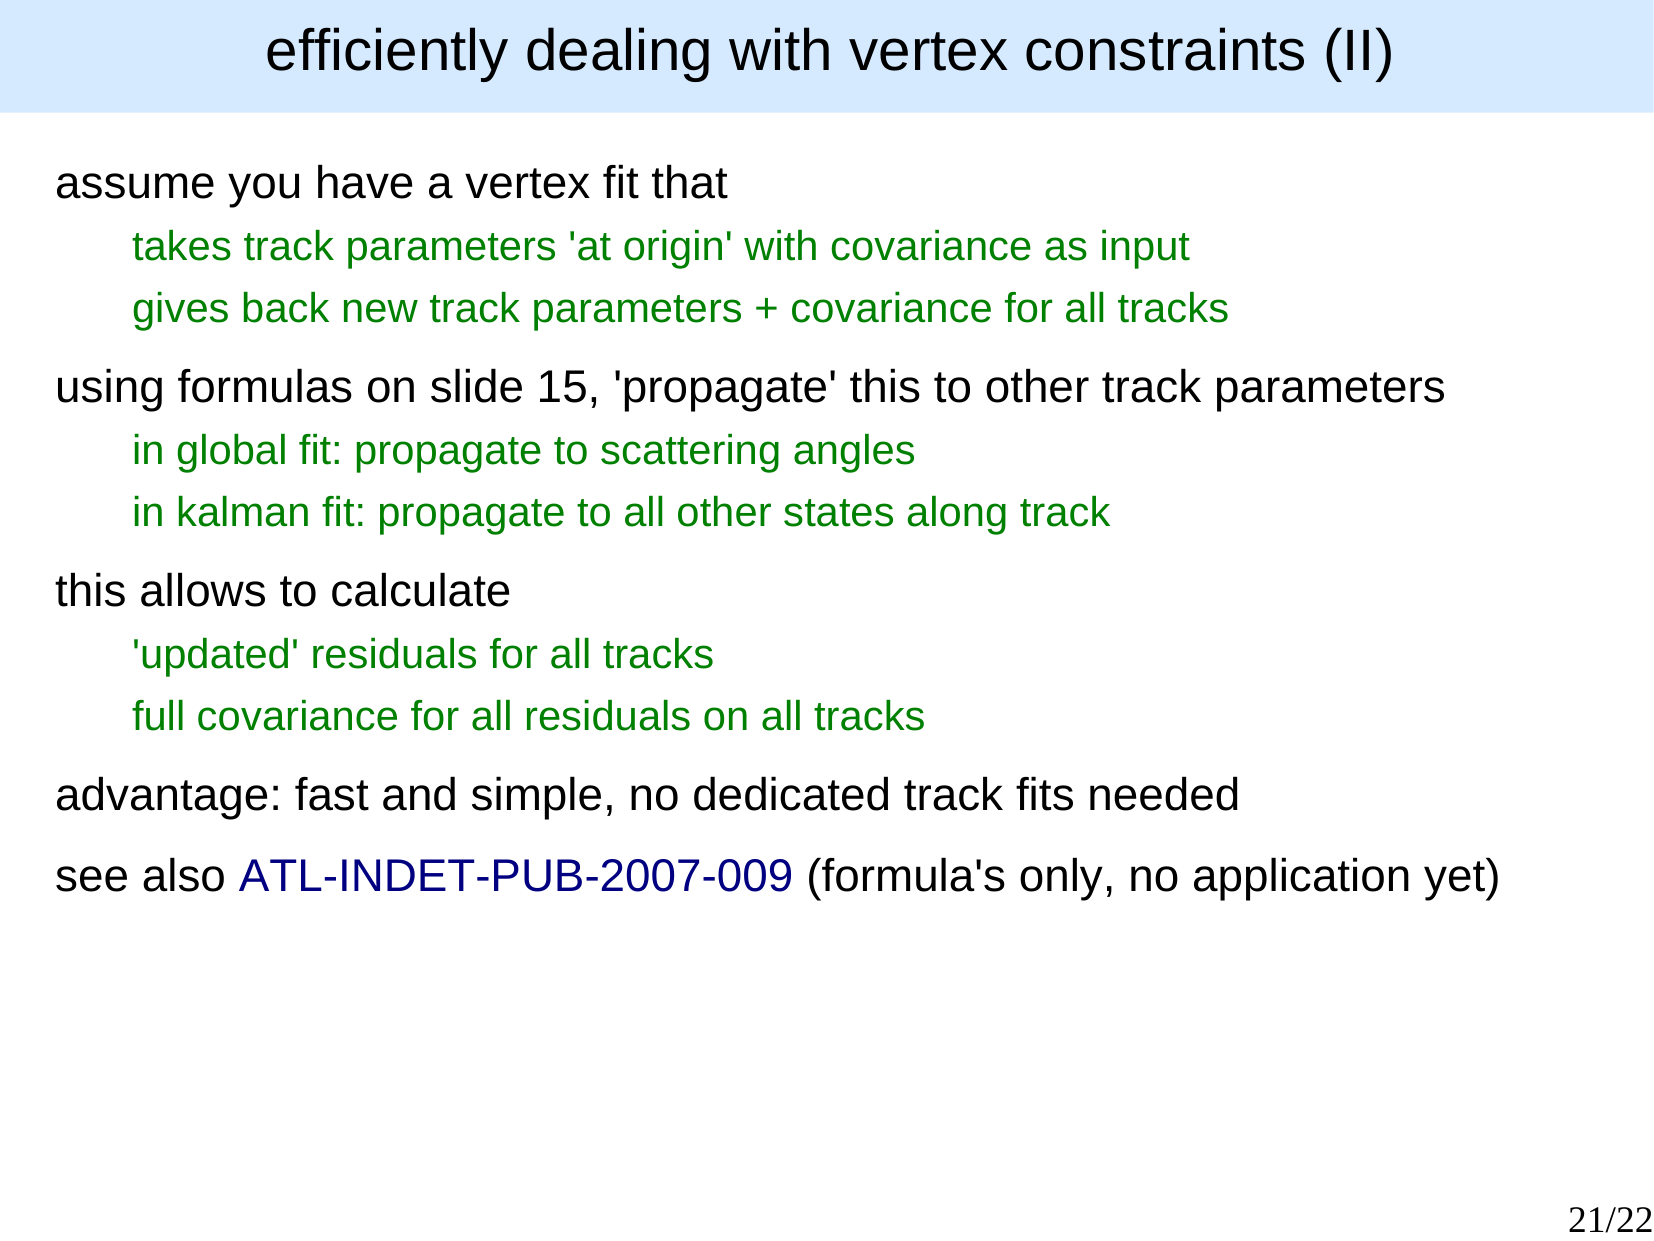

# efficiently dealing with vertex constraints (II)
assume you have a vertex fit that
takes track parameters 'at origin' with covariance as input
gives back new track parameters + covariance for all tracks
using formulas on slide 15, 'propagate' this to other track parameters
in global fit: propagate to scattering angles
in kalman fit: propagate to all other states along track
this allows to calculate
'updated' residuals for all tracks
full covariance for all residuals on all tracks
advantage: fast and simple, no dedicated track fits needed
see also ATL-INDET-PUB-2007-009 (formula's only, no application yet)
21